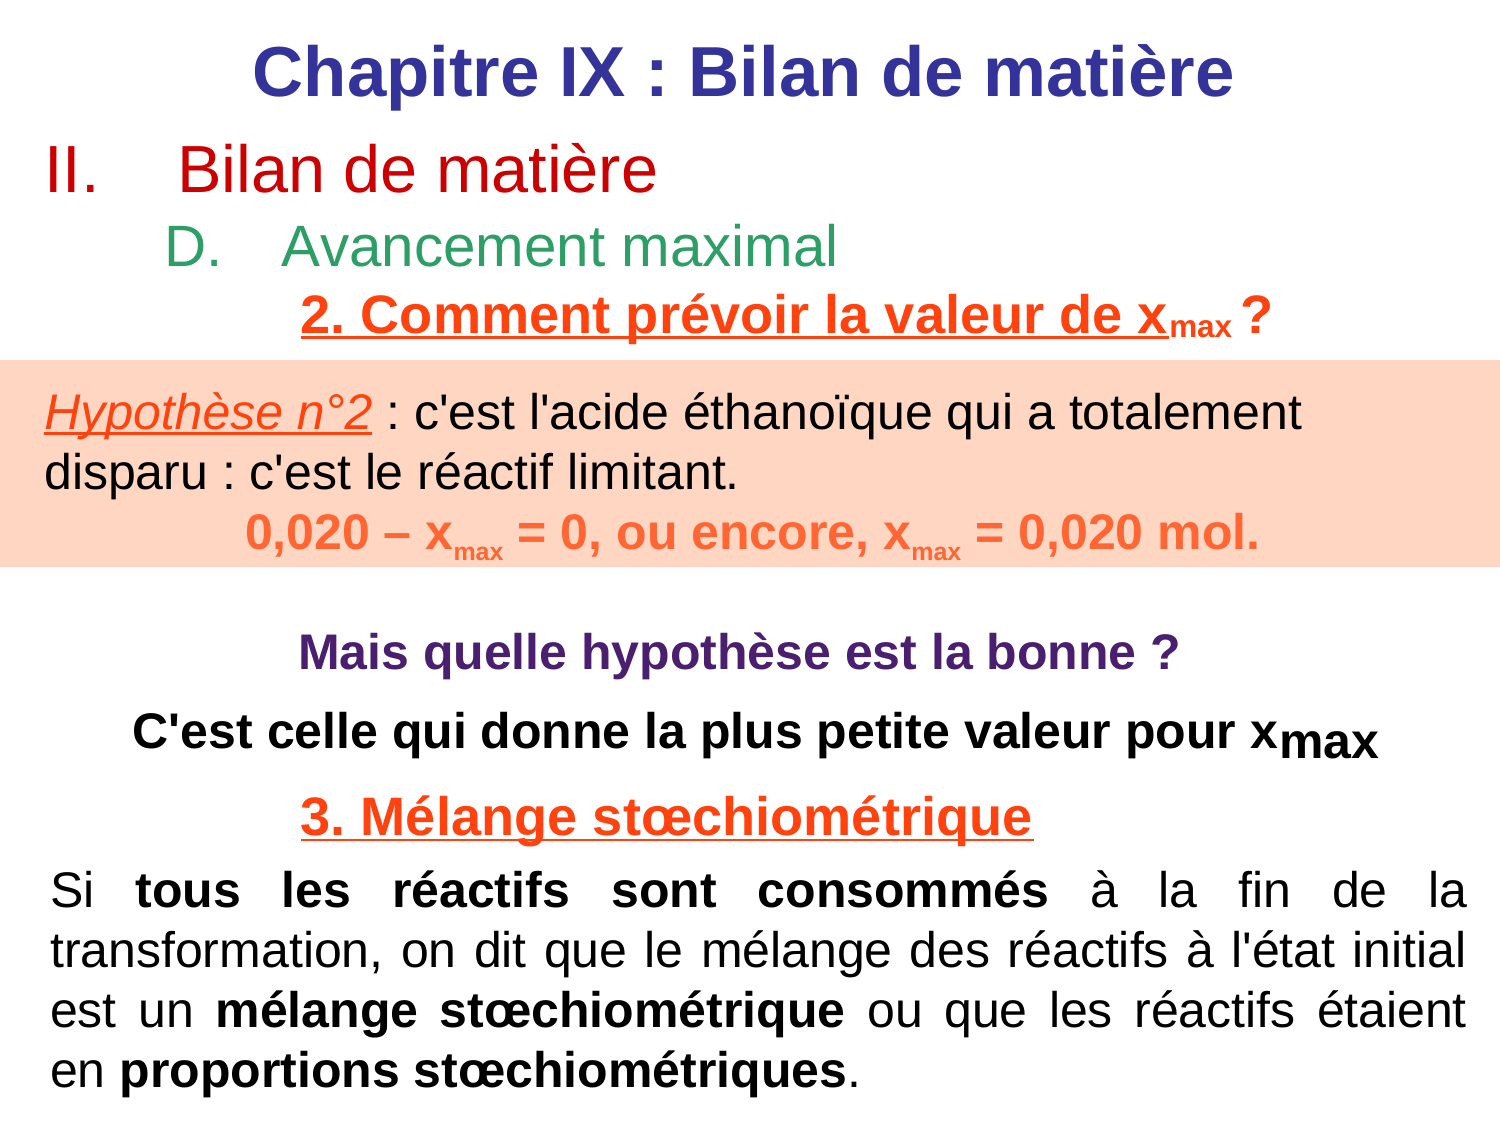

# Chapitre IX : Bilan de matière
II.	Bilan de matière
D.	Avancement maximal
2. Comment prévoir la valeur de xmax ?
Hypothèse n°2 : c'est l'acide éthanoïque qui a totalement disparu : c'est le réactif limitant.
0,020 – xmax = 0, ou encore, xmax = 0,020 mol.
Mais quelle hypothèse est la bonne ?
C'est celle qui donne la plus petite valeur pour xmax
3. Mélange stœchiométrique
Si tous les réactifs sont consommés à la fin de la transformation, on dit que le mélange des réactifs à l'état initial est un mélange stœchiométrique ou que les réactifs étaient en proportions stœchiométriques.